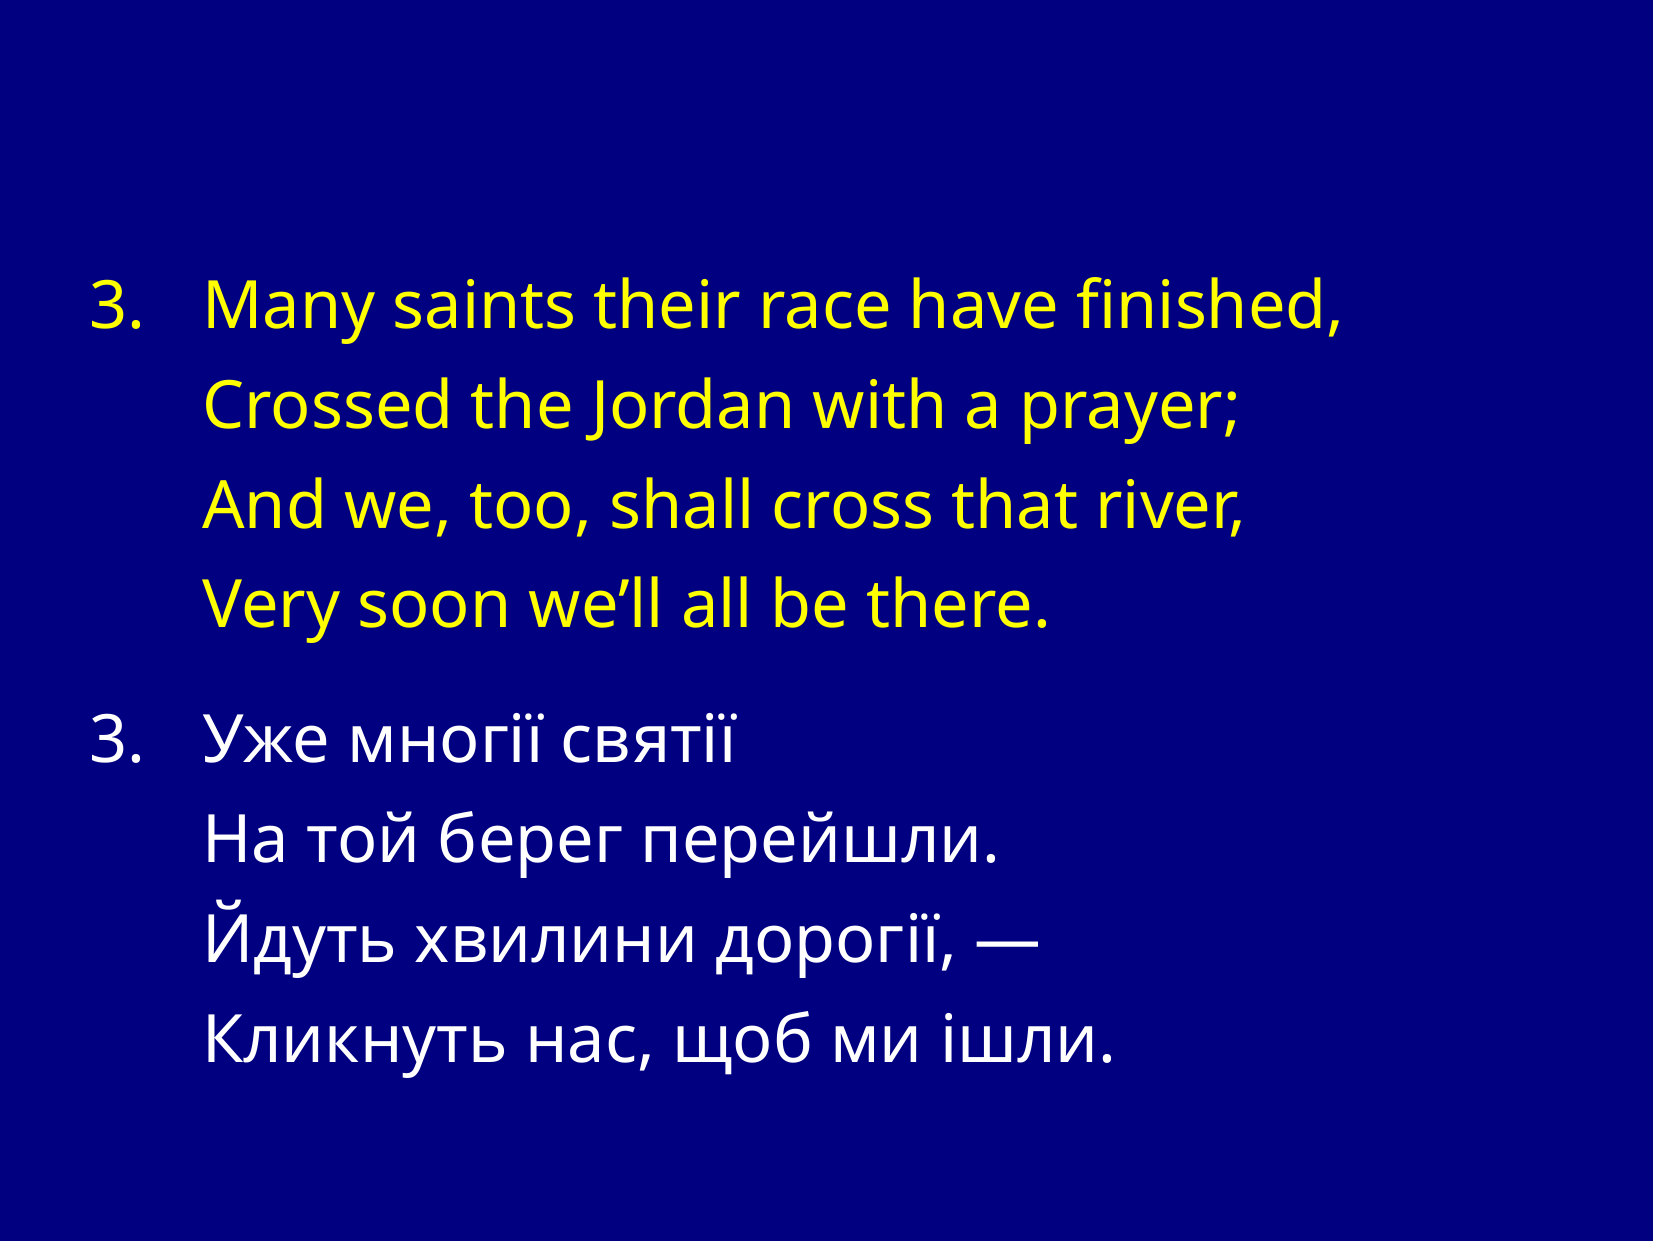

3.	Many saints their race have finished,
	Crossed the Jordan with a prayer;
	And we, too, shall cross that river,
	Very soon we’ll all be there.
3.	Уже многії святії
	На той берег перейшли.
	Йдуть хвилини дорогії, ―
	Кликнуть нас, щоб ми ішли.